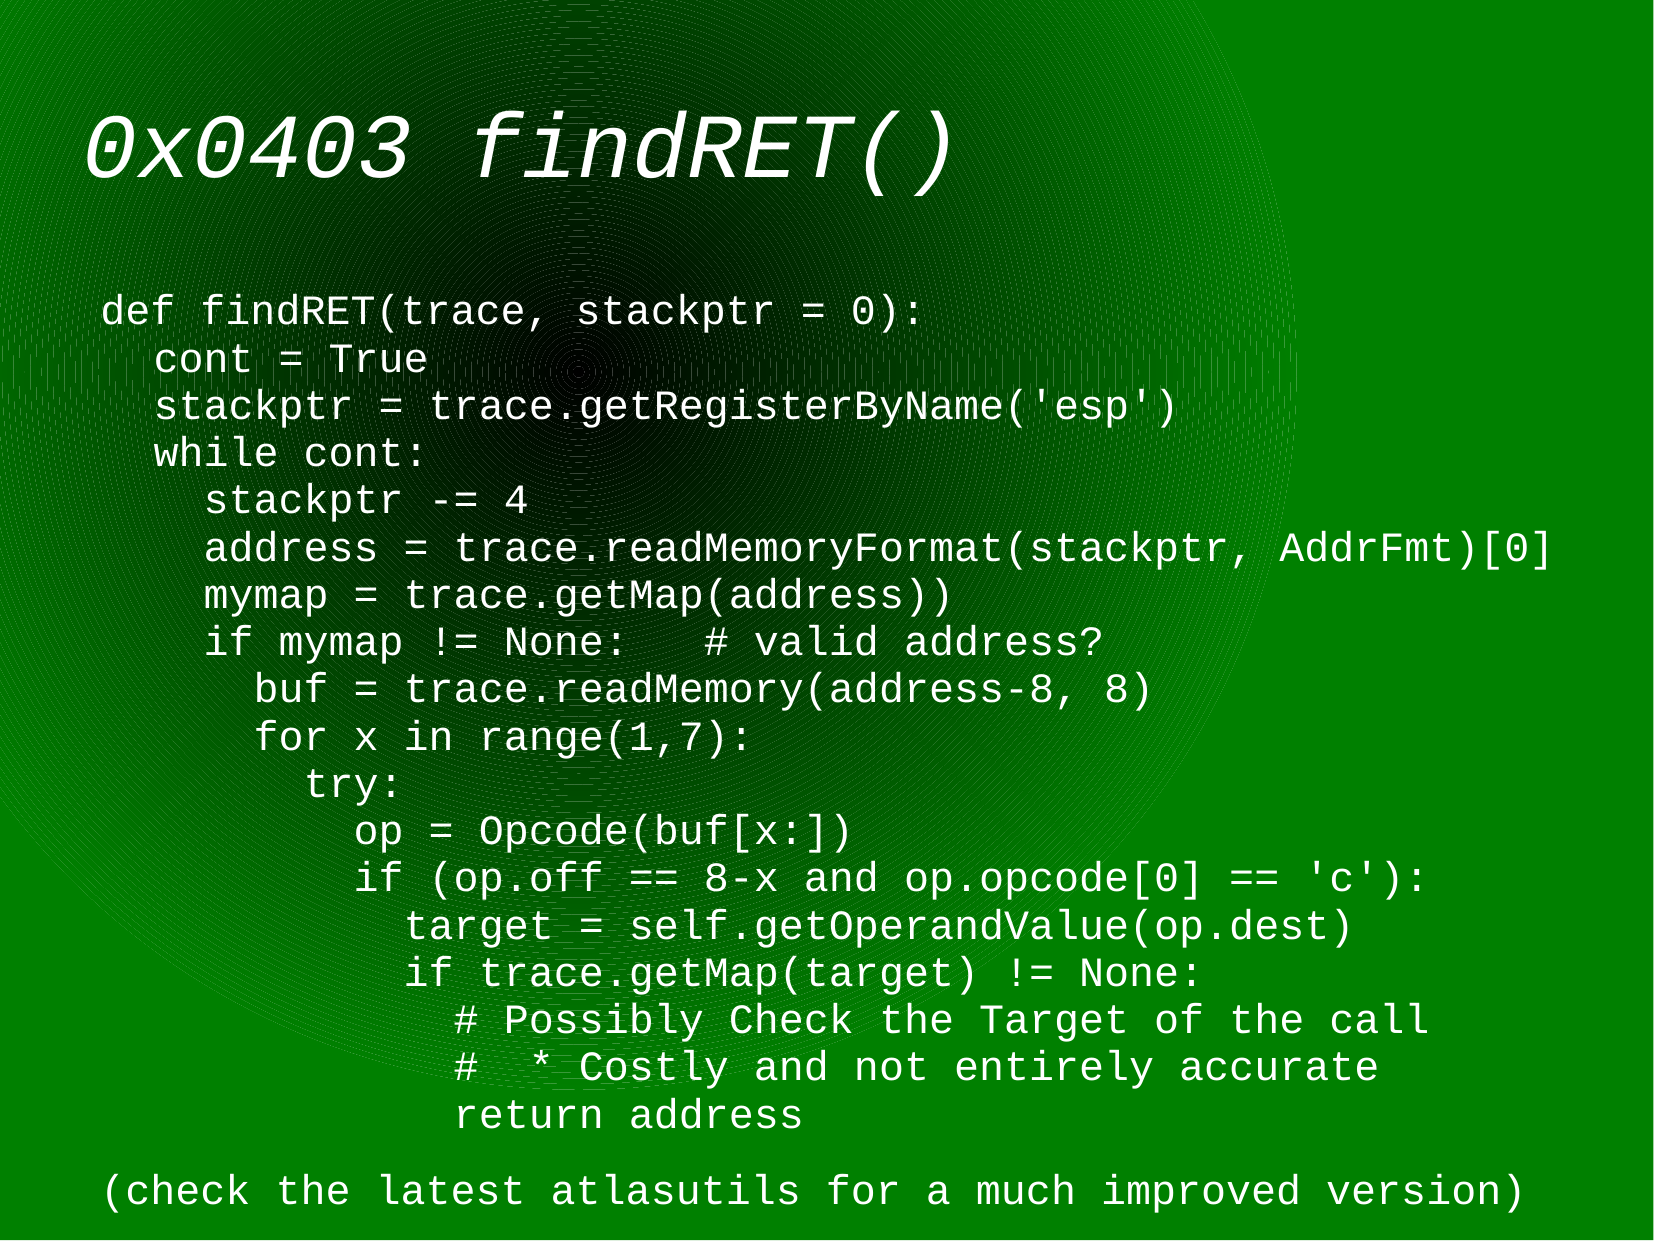

# 0x0403 findRET()
def findRET(trace, stackptr = 0):
cont = True
stackptr = trace.getRegisterByName('esp')
while cont:
 stackptr -= 4
 address = trace.readMemoryFormat(stackptr, AddrFmt)[0]
 mymap = trace.getMap(address))
 if mymap != None: # valid address?
 buf = trace.readMemory(address-8, 8)
 for x in range(1,7):
 try:
 op = Opcode(buf[x:])
 if (op.off == 8-x and op.opcode[0] == 'c'):
 target = self.getOperandValue(op.dest)
 if trace.getMap(target) != None:
 # Possibly Check the Target of the call
 # * Costly and not entirely accurate
 return address
(check the latest atlasutils for a much improved version)